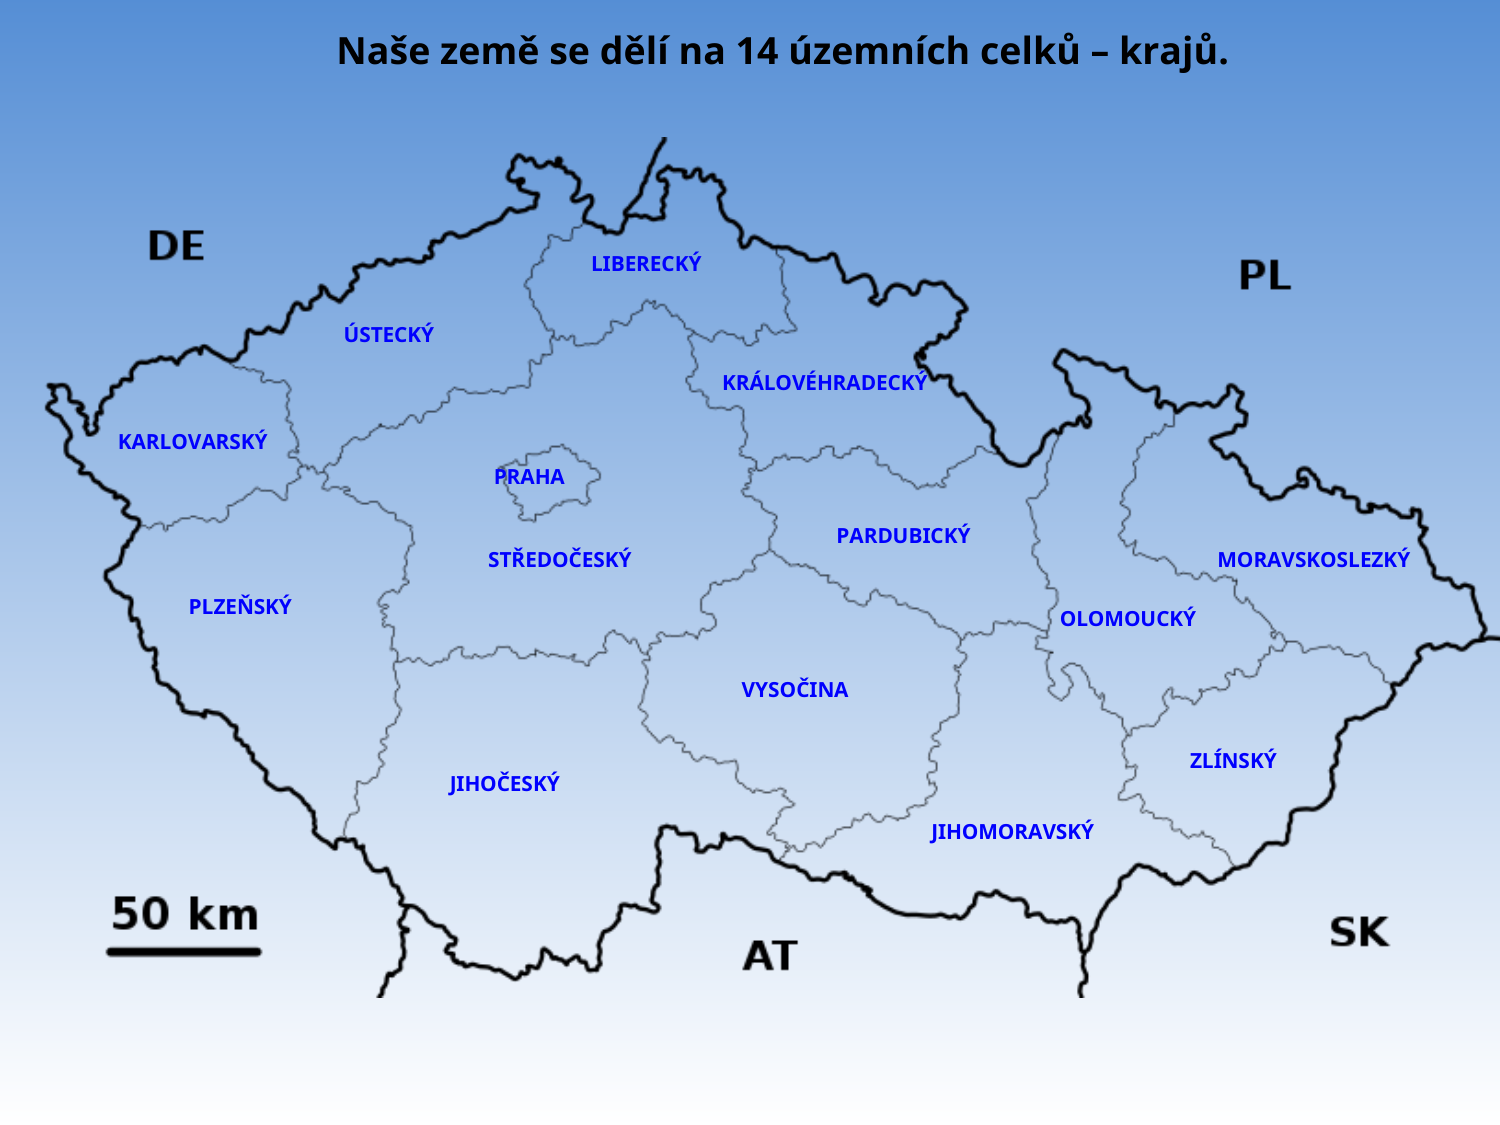

Naše země se dělí na 14 územních celků – krajů.
LIBERECKÝ
ÚSTECKÝ
KRÁLOVÉHRADECKÝ
KARLOVARSKÝ
PRAHA
PARDUBICKÝ
STŘEDOČESKÝ
MORAVSKOSLEZKÝ
PLZEŇSKÝ
OLOMOUCKÝ
VYSOČINA
ZLÍNSKÝ
JIHOČESKÝ
JIHOMORAVSKÝ